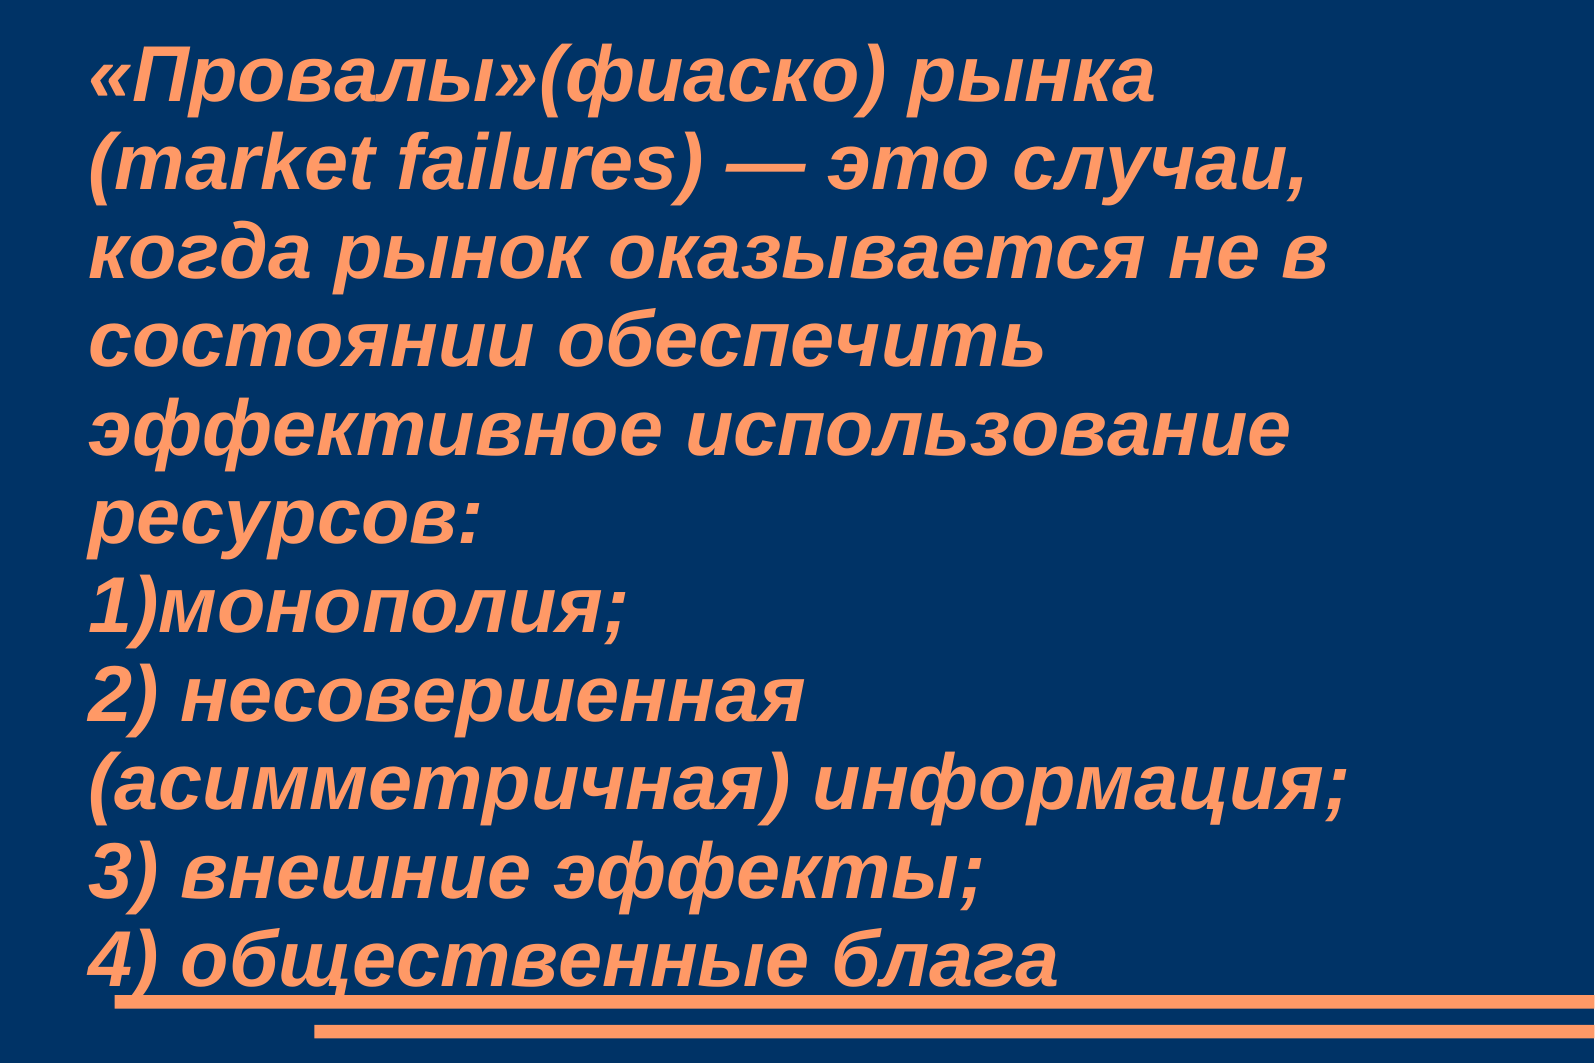

# «Провалы»(фиаско) рынка (market failures) — это случаи, когда рынок оказывается не в состоянии обеспечить эффективное использование ресурсов: 1)монополия; 2) несовершенная (асимметричная) информация; 3) внешние эффекты; 4) общественные блага